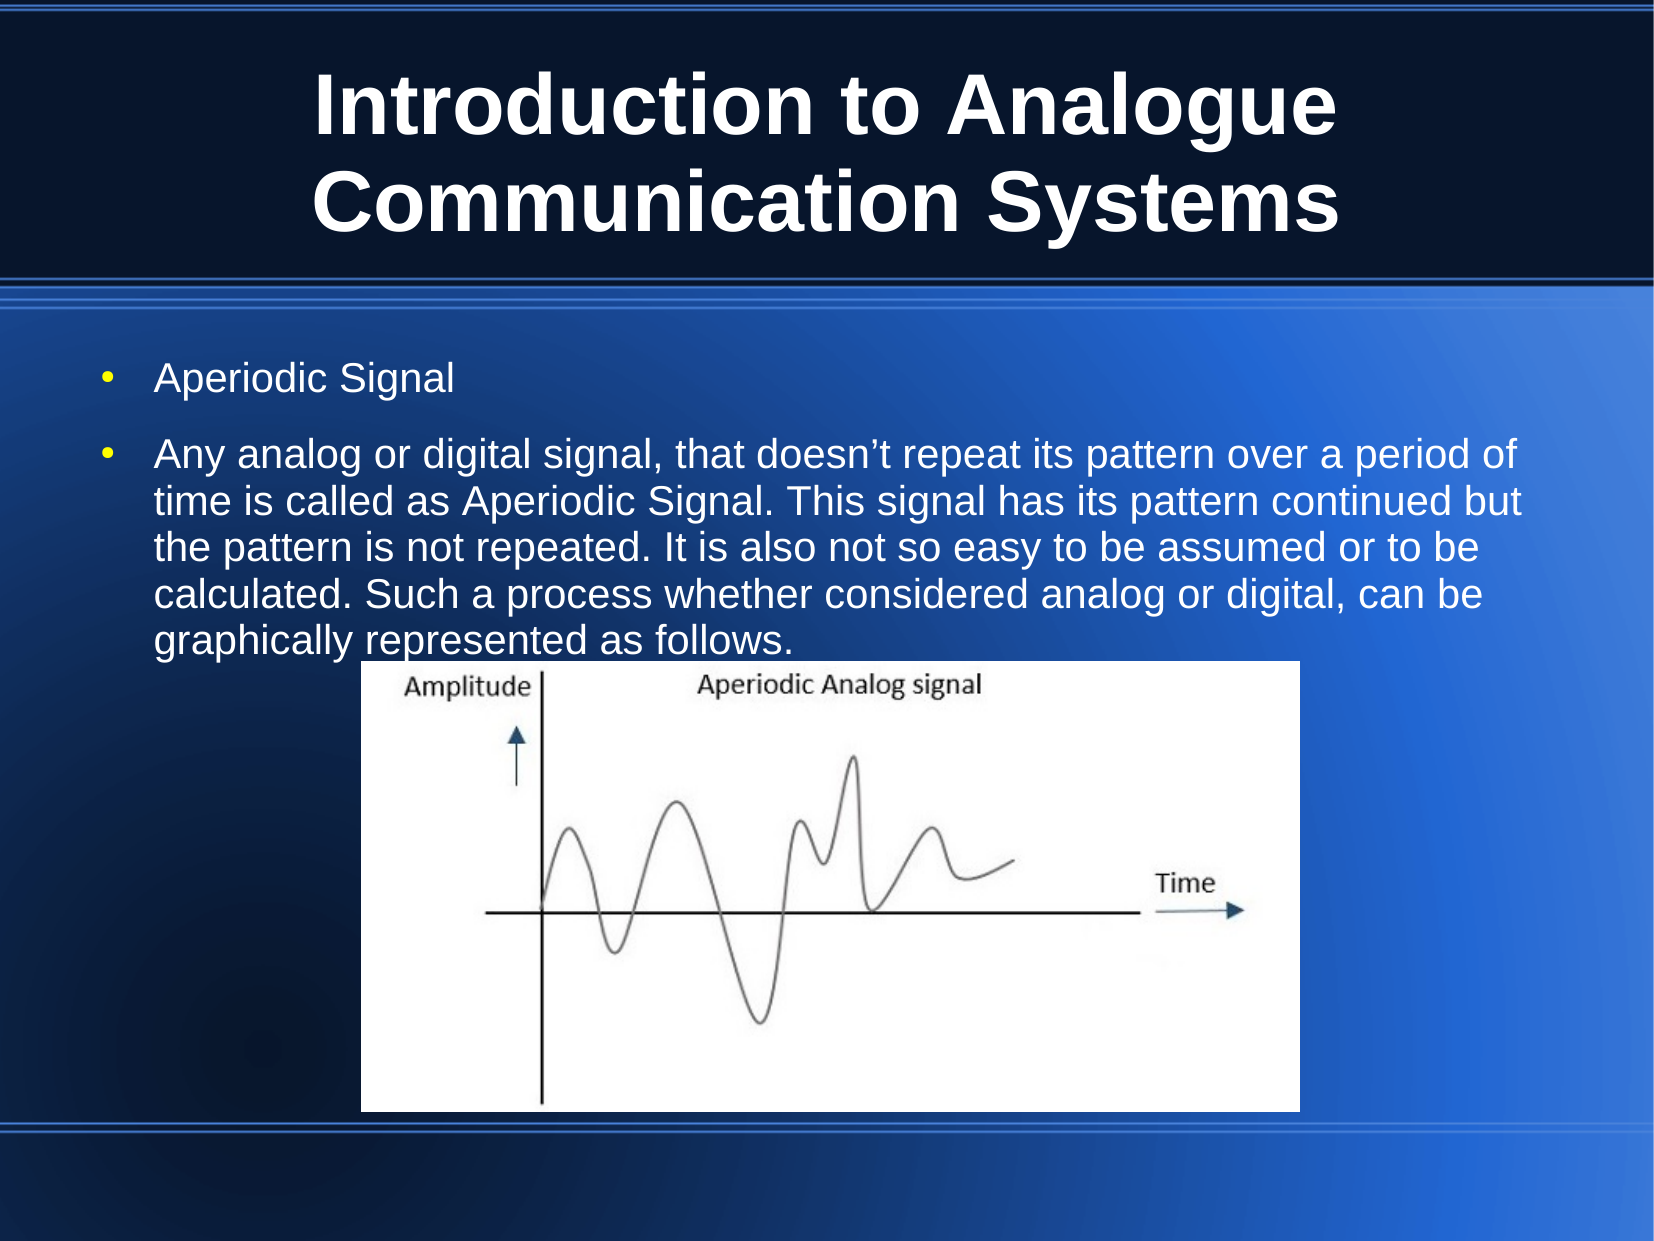

# Introduction to Analogue Communication Systems
Aperiodic Signal
Any analog or digital signal, that doesn’t repeat its pattern over a period of time is called as Aperiodic Signal. This signal has its pattern continued but the pattern is not repeated. It is also not so easy to be assumed or to be calculated. Such a process whether considered analog or digital, can be graphically represented as follows.